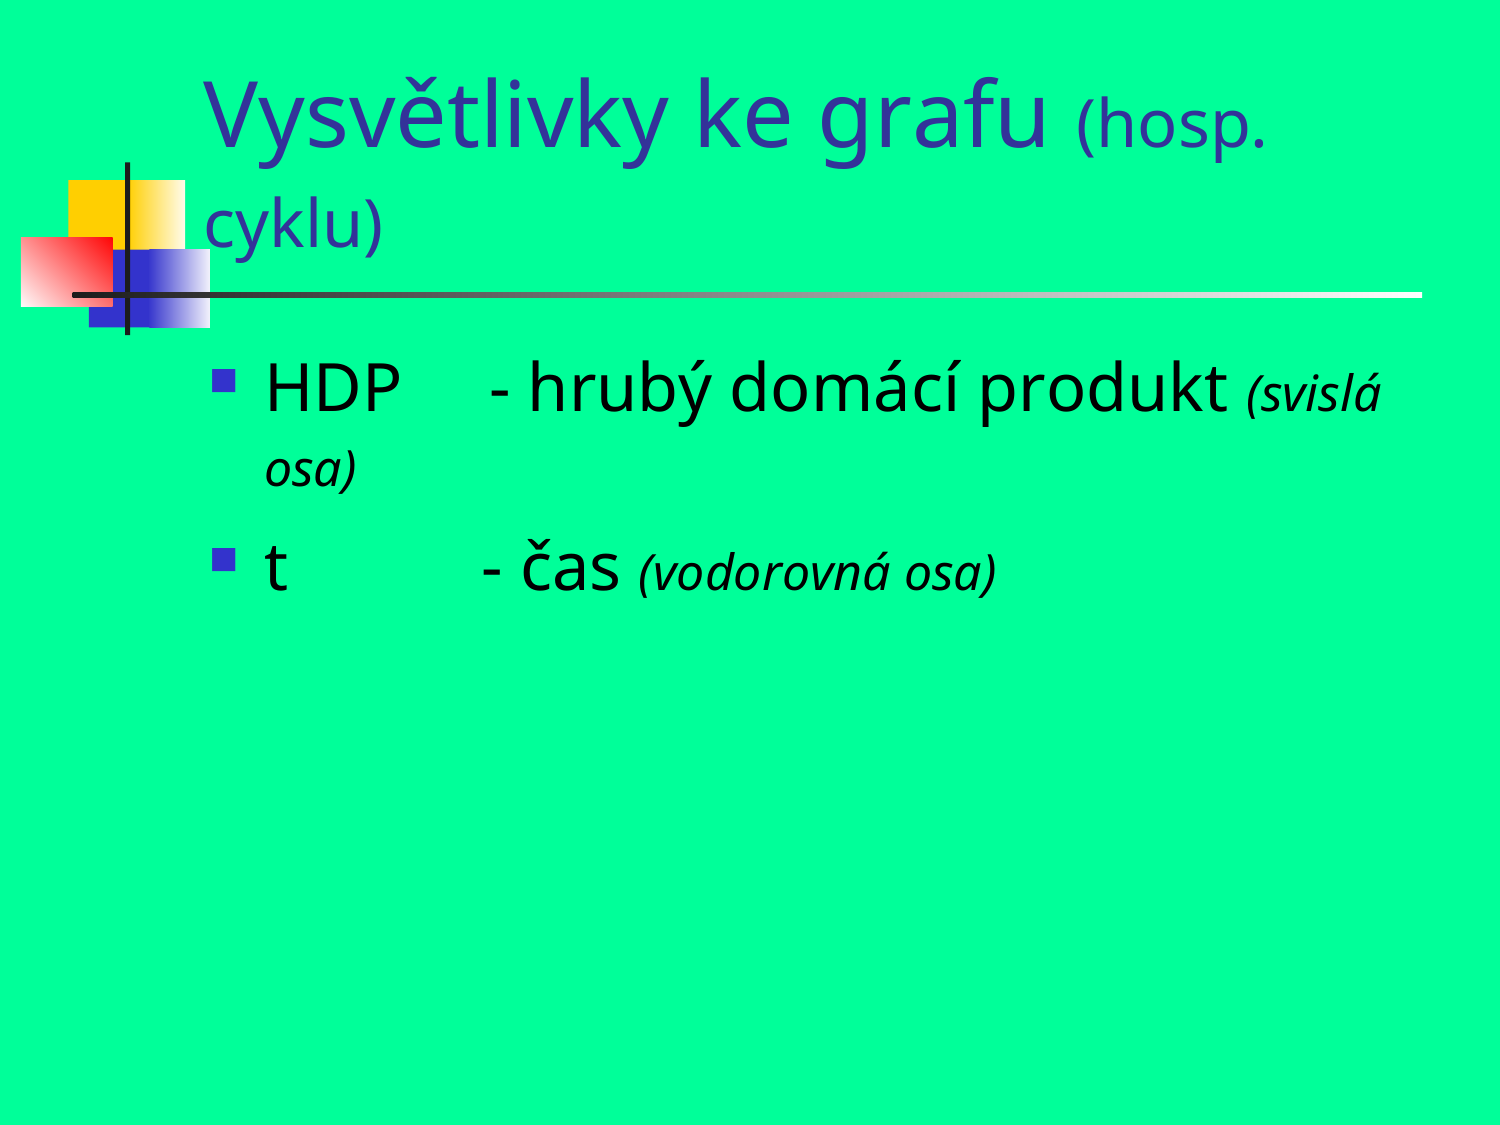

# Vysvětlivky ke grafu (hosp. cyklu)
HDP - hrubý domácí produkt (svislá osa)
t		 - čas (vodorovná osa)